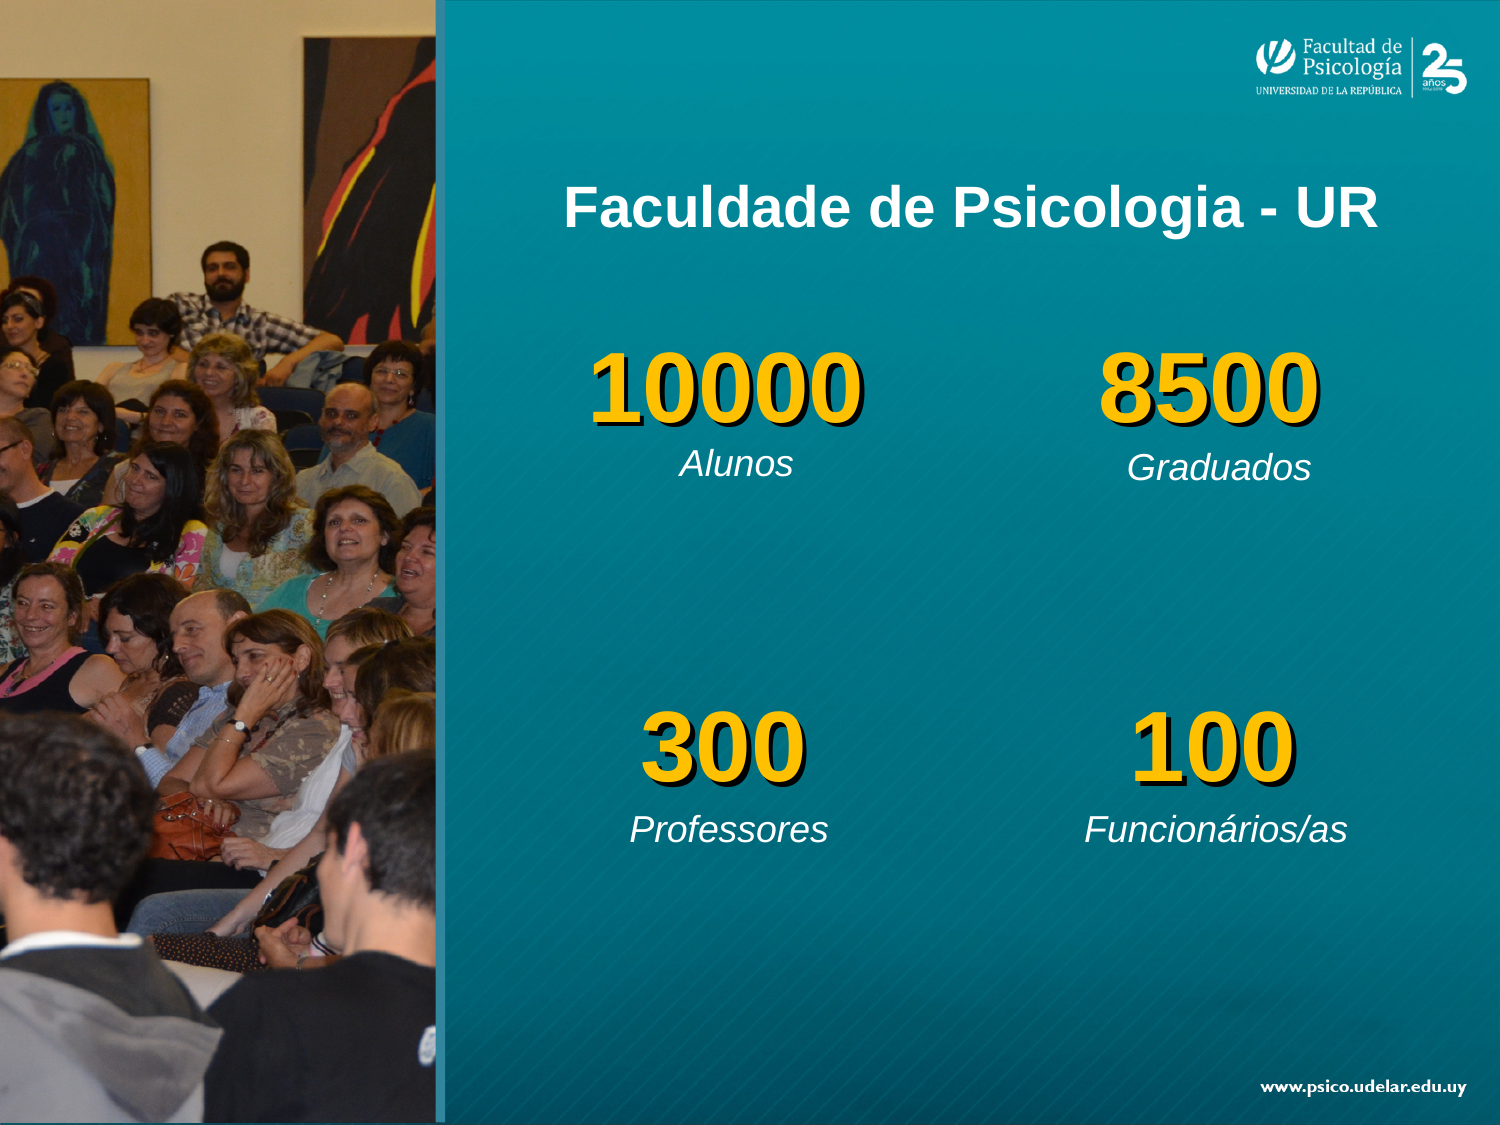

# Faculdade de Psicologia - UR
10000
8500
Alunos
Graduados
300
100
Professores
Funcionários/as